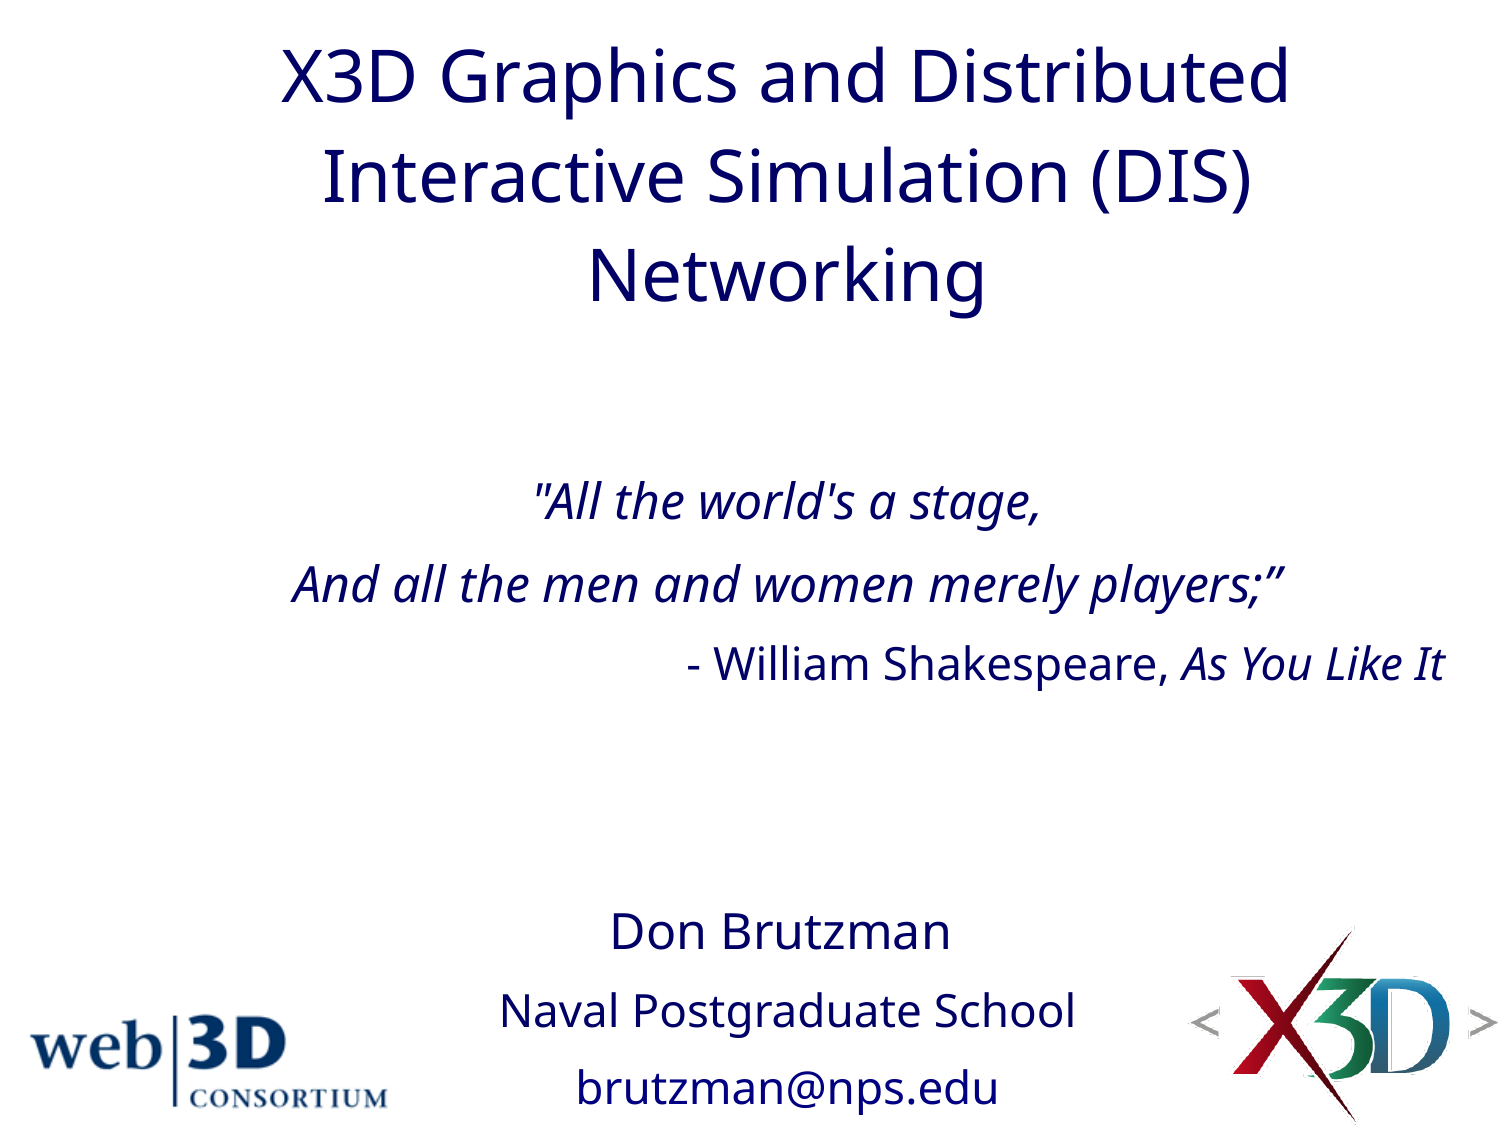

# X3D Graphics and Distributed Interactive Simulation (DIS) Networking
"All the world's a stage,
And all the men and women merely players;”
- William Shakespeare, As You Like It
Don Brutzman
Naval Postgraduate School
brutzman@nps.edu